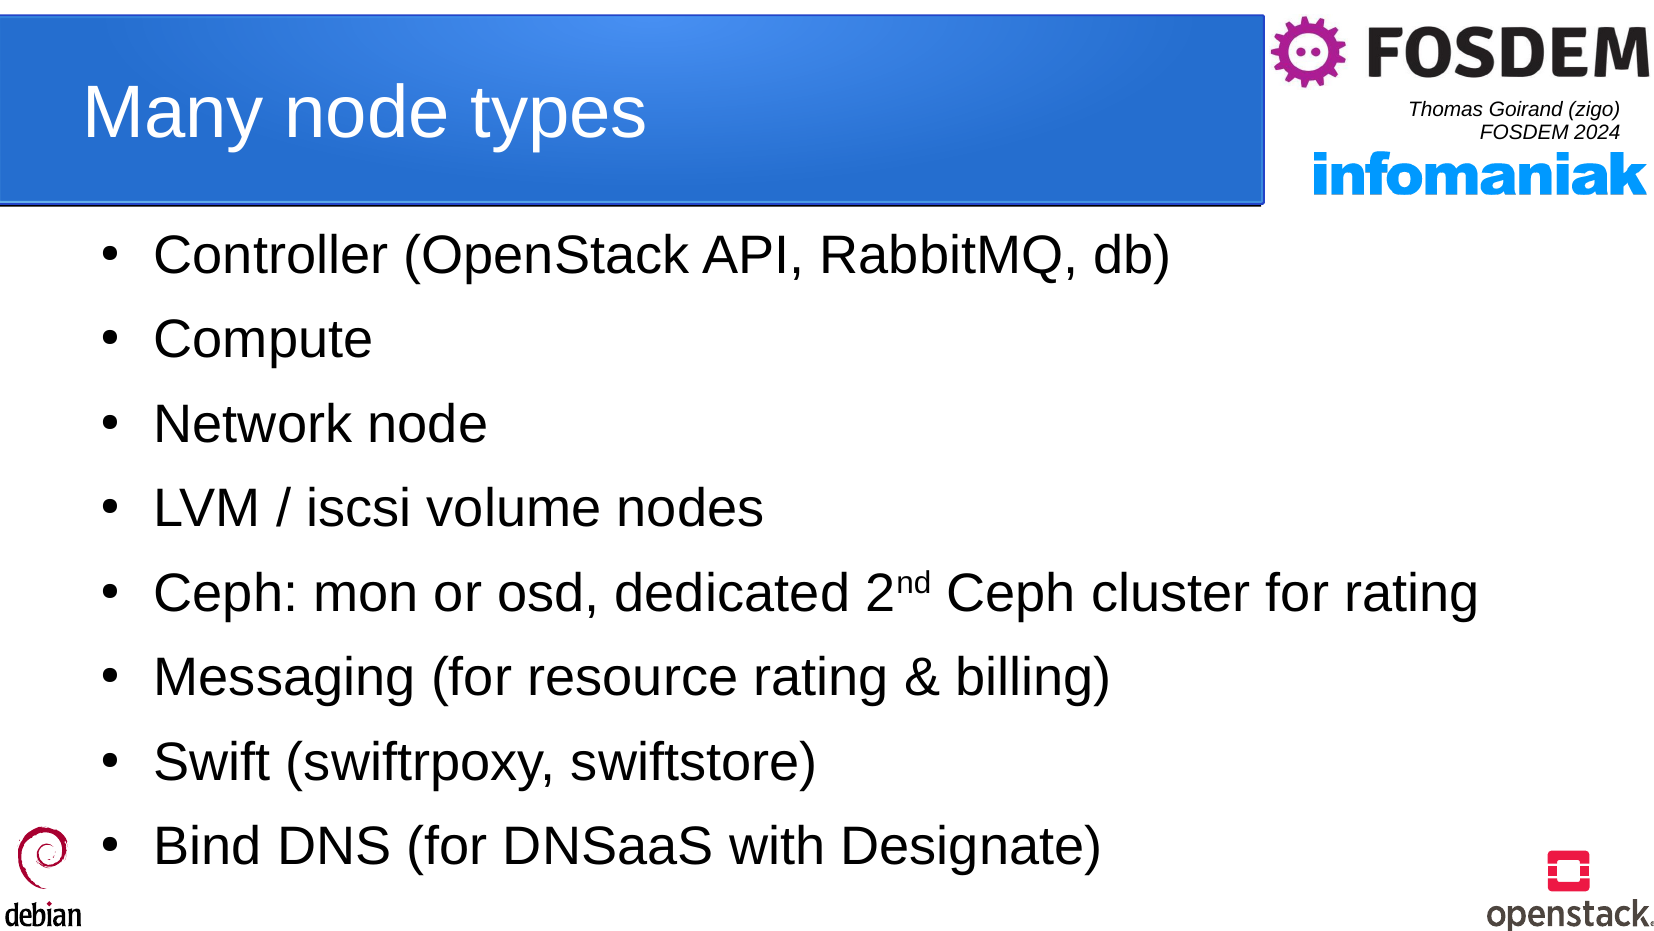

# Many node types
Controller (OpenStack API, RabbitMQ, db)
Compute
Network node
LVM / iscsi volume nodes
Ceph: mon or osd, dedicated 2nd Ceph cluster for rating
Messaging (for resource rating & billing)
Swift (swiftrpoxy, swiftstore)
Bind DNS (for DNSaaS with Designate)